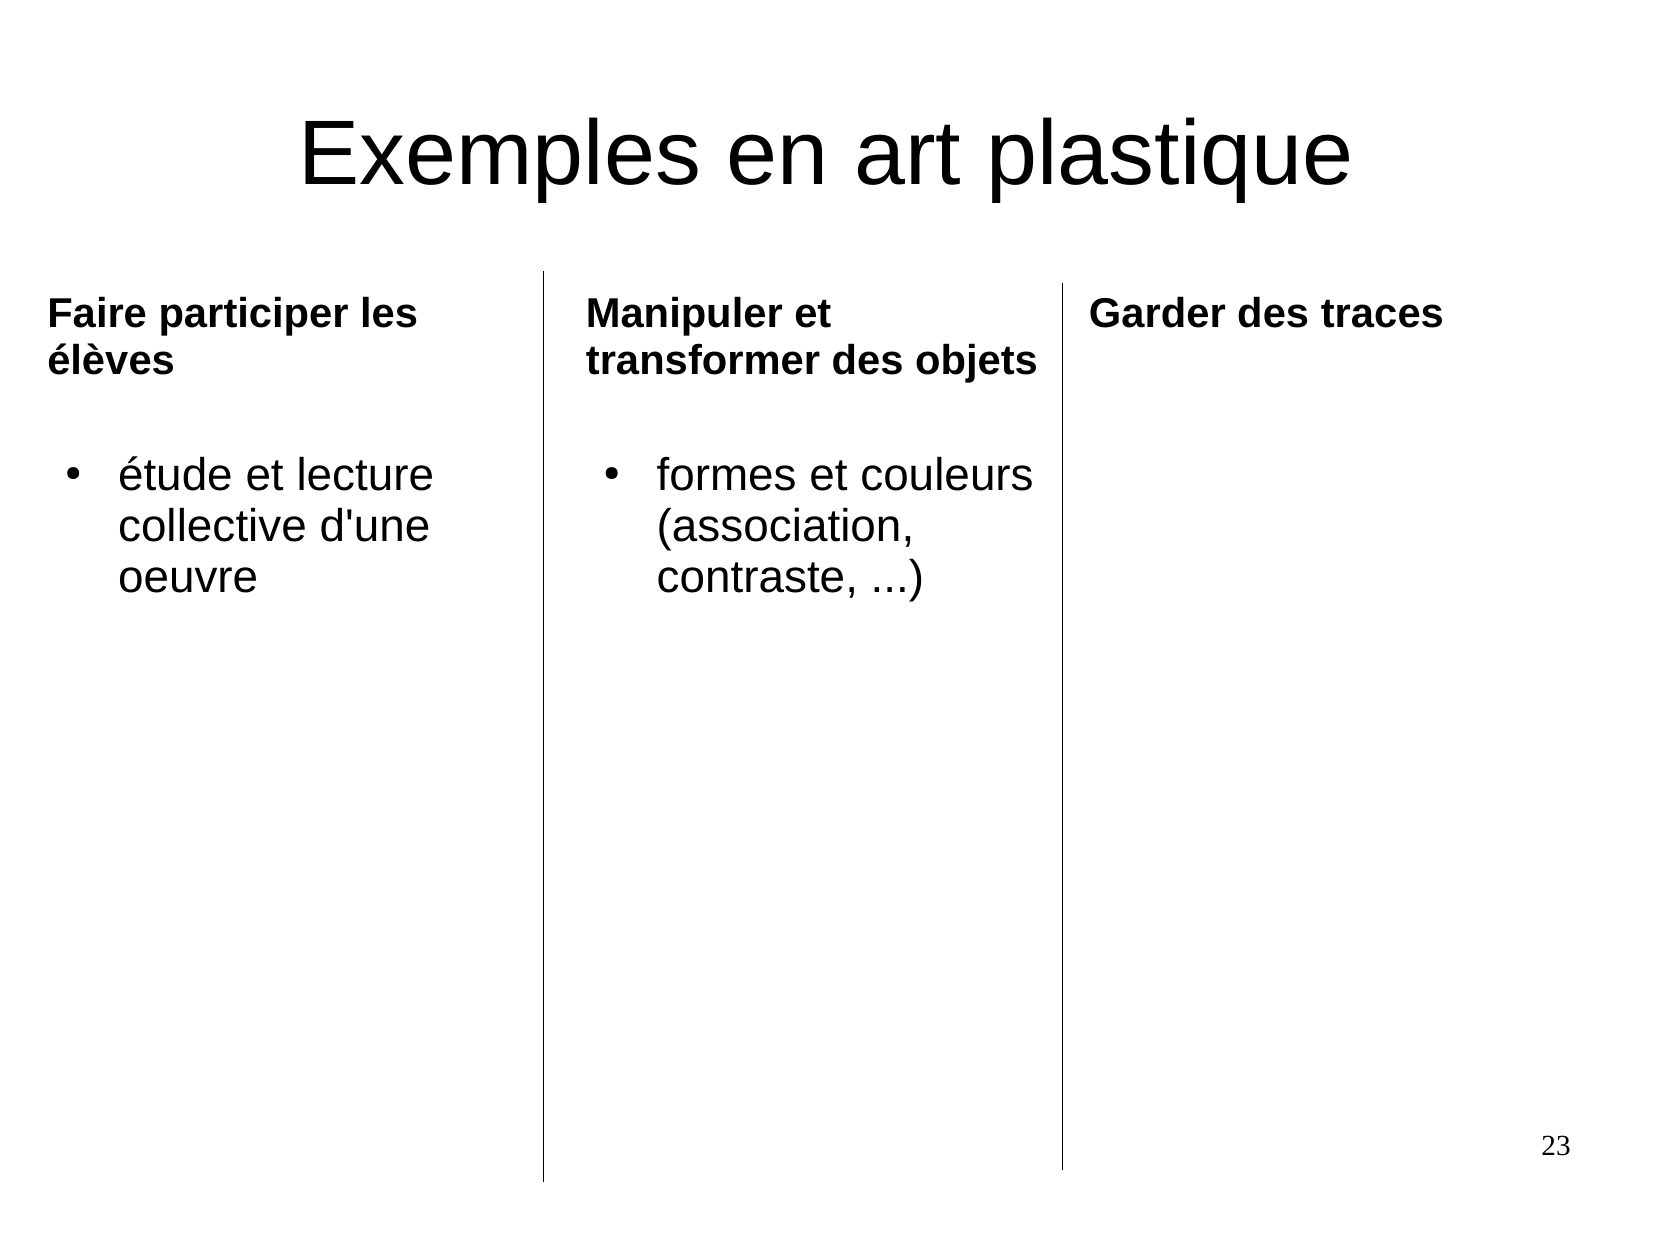

# Exemples en art plastique
Faire participer les élèves
Manipuler et transformer des objets
Garder des traces
étude et lecture collective d'une oeuvre
formes et couleurs (association, contraste, ...)
23